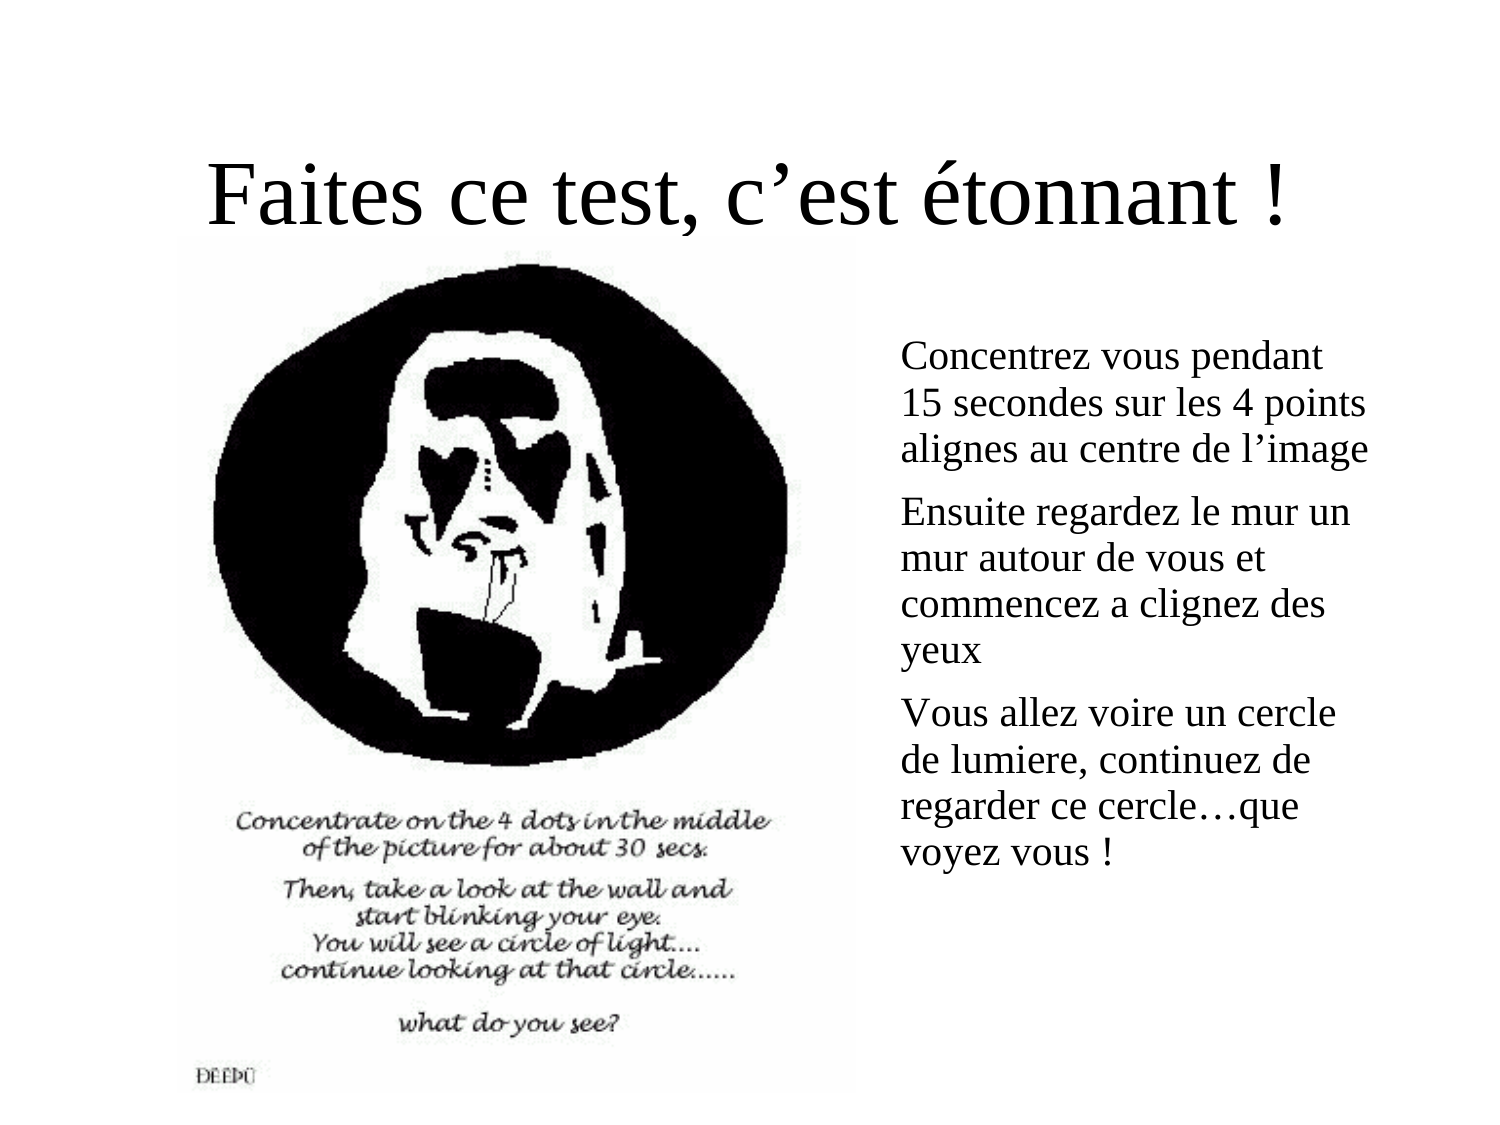

# Faites ce test, c’est étonnant !
Concentrez vous pendant 15 secondes sur les 4 points alignes au centre de l’image
Ensuite regardez le mur un mur autour de vous et commencez a clignez des yeux
Vous allez voire un cercle de lumiere, continuez de regarder ce cercle…que voyez vous !